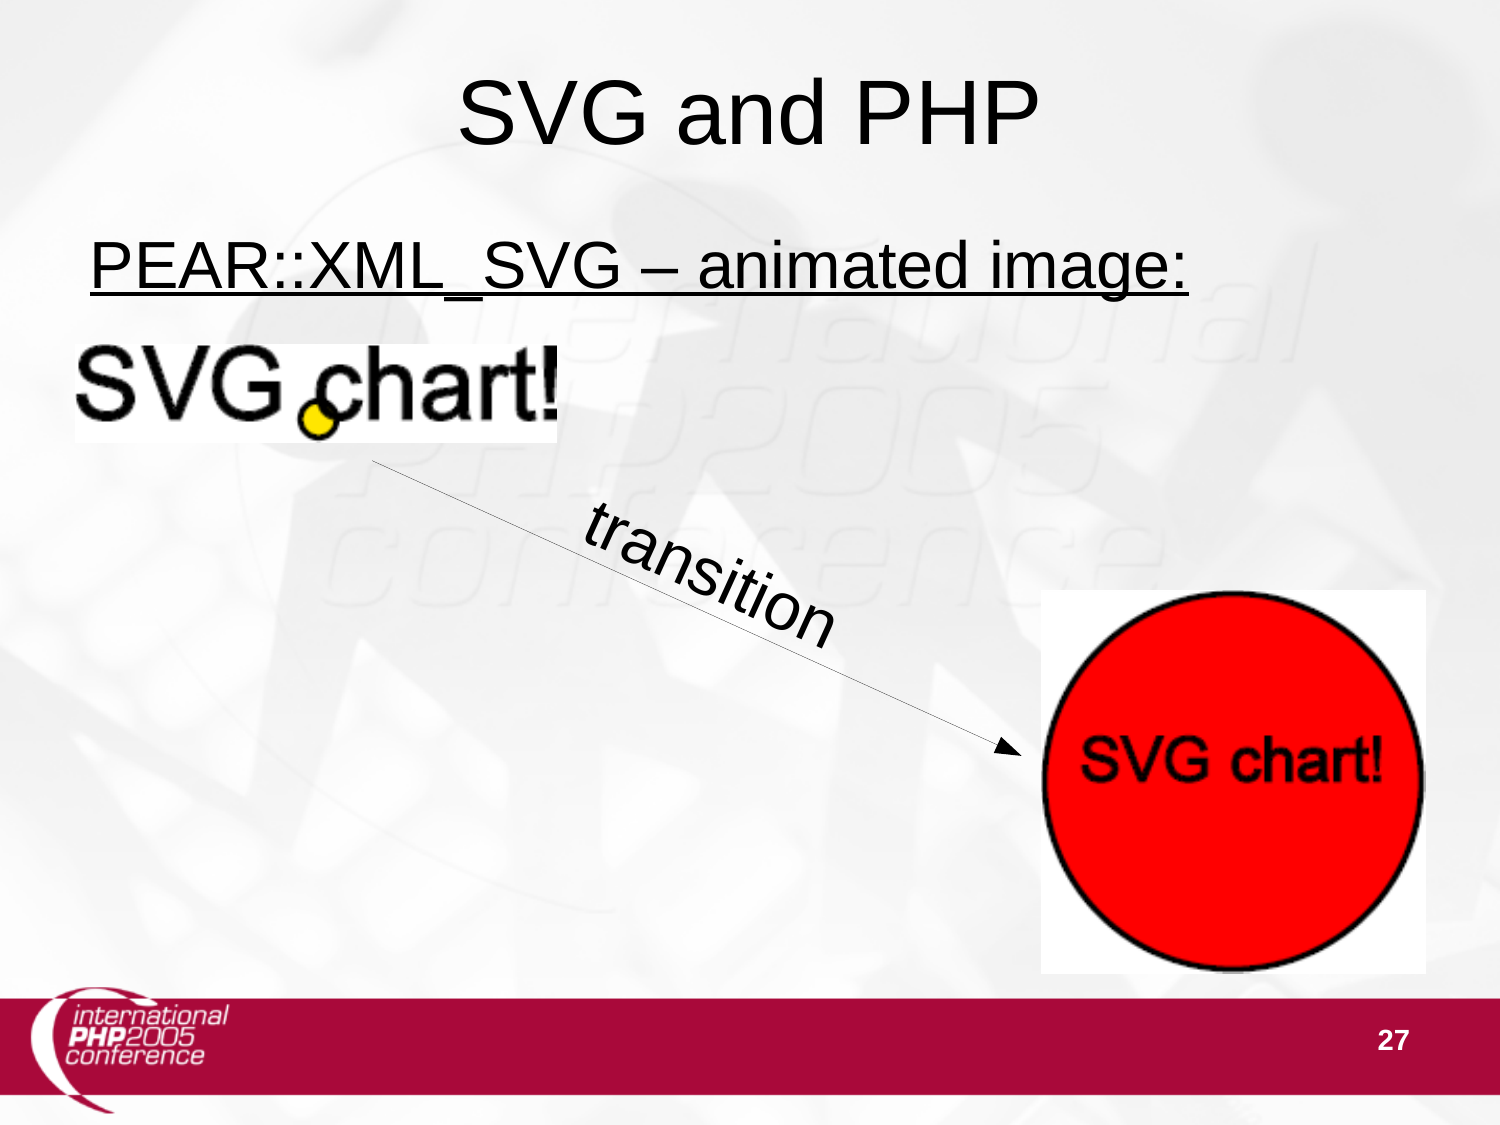

# SVG and PHP
PEAR::XML_SVG – animated image:
transition
27